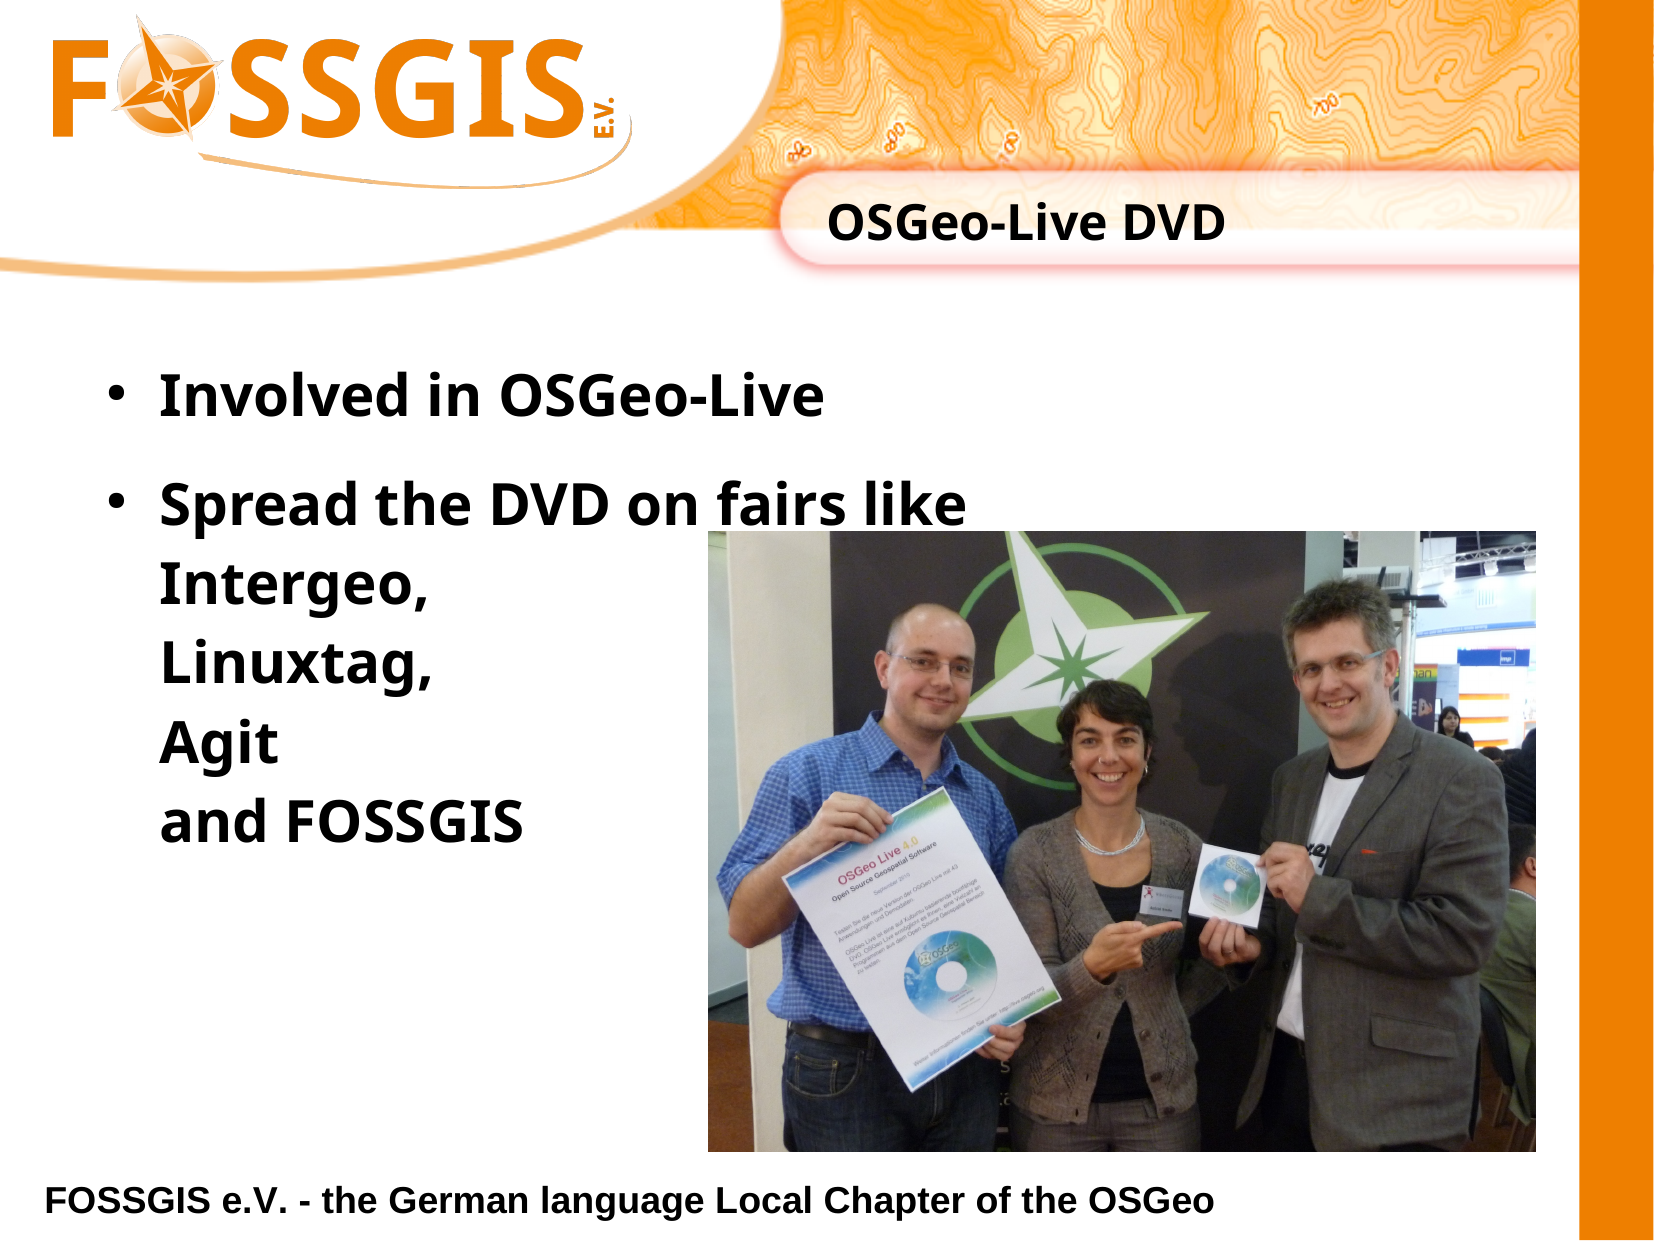

# OSGeo-Live DVD
Involved in OSGeo-Live
Spread the DVD on fairs like
Intergeo,
Linuxtag,
Agit
and FOSSGIS